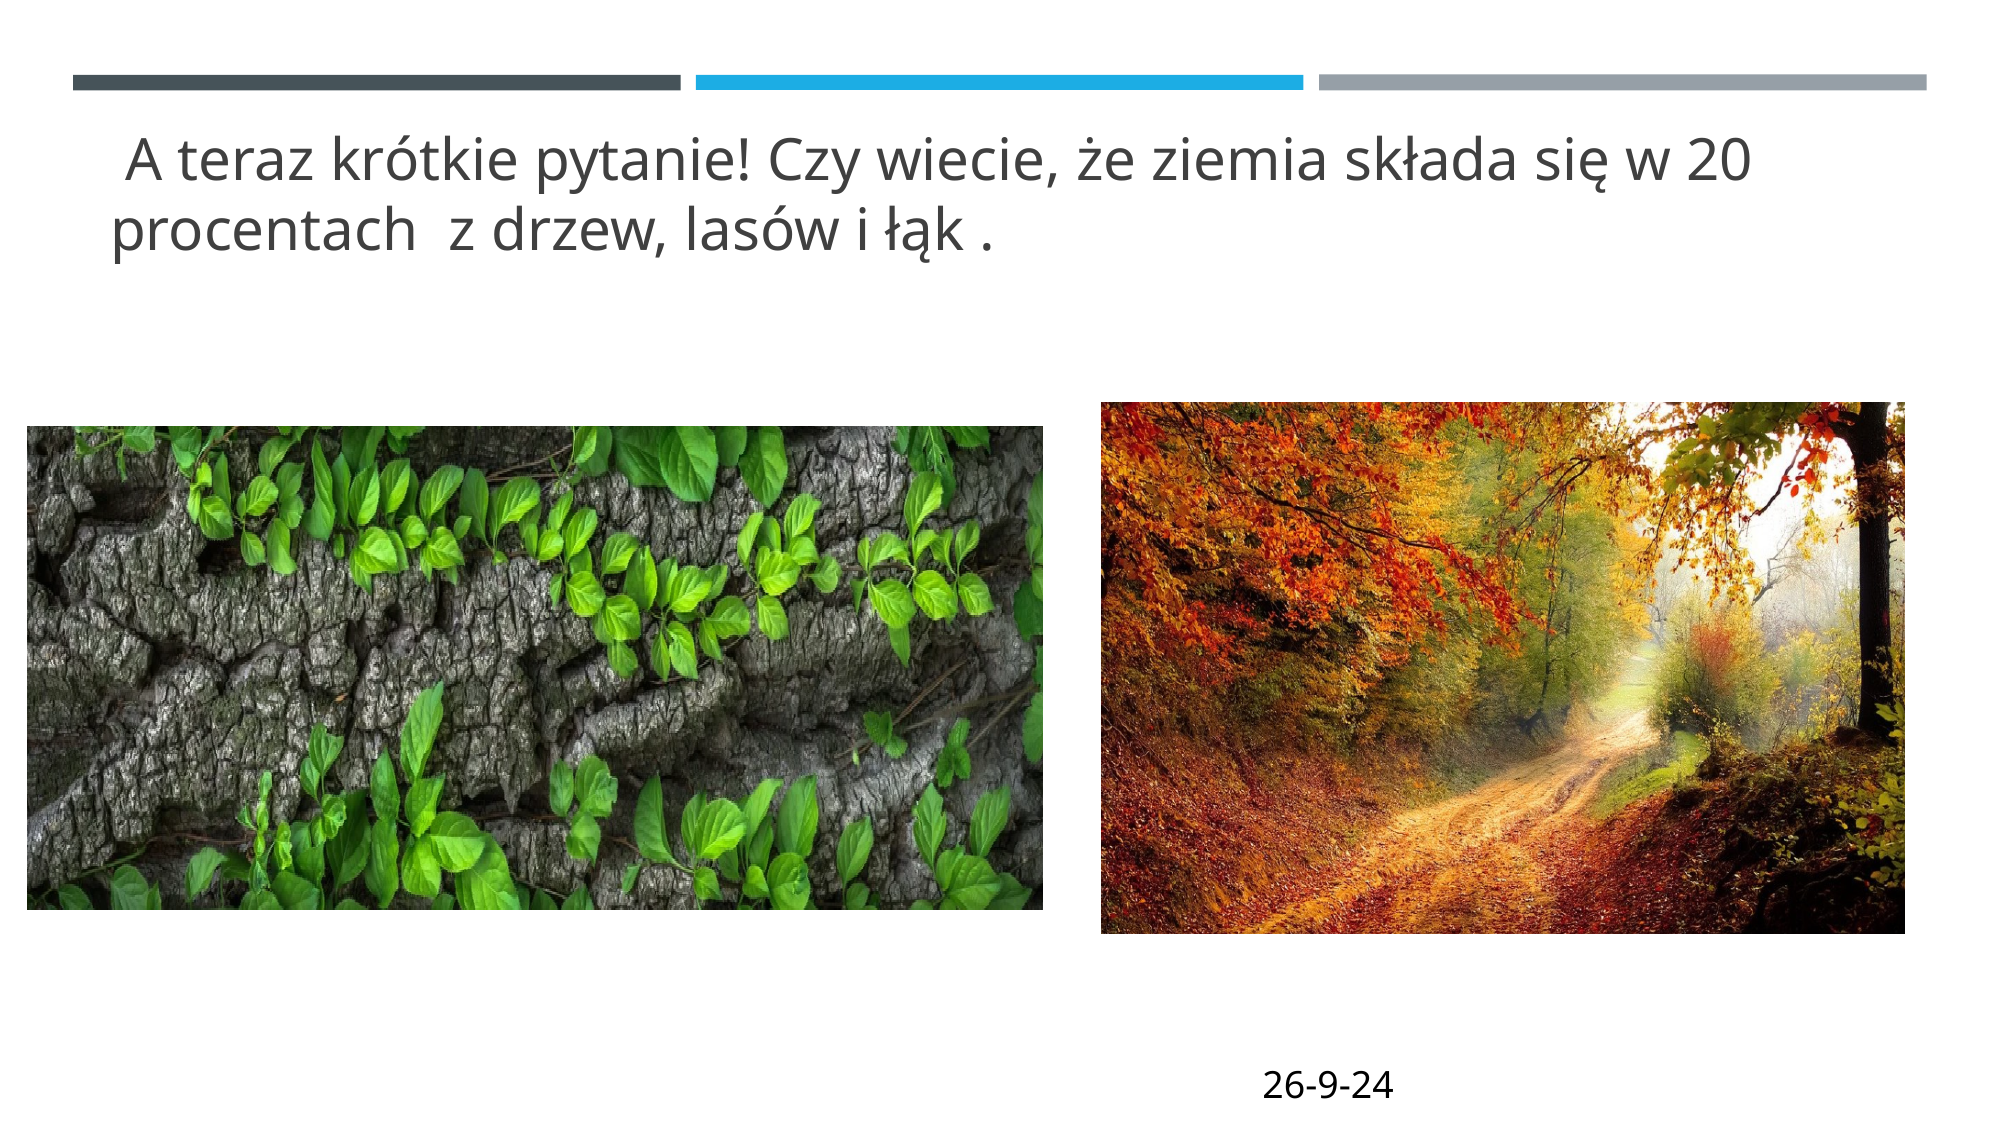

# A teraz krótkie pytanie! Czy wiecie, że ziemia składa się w 20 procentach z drzew, lasów i łąk .
26-8-21